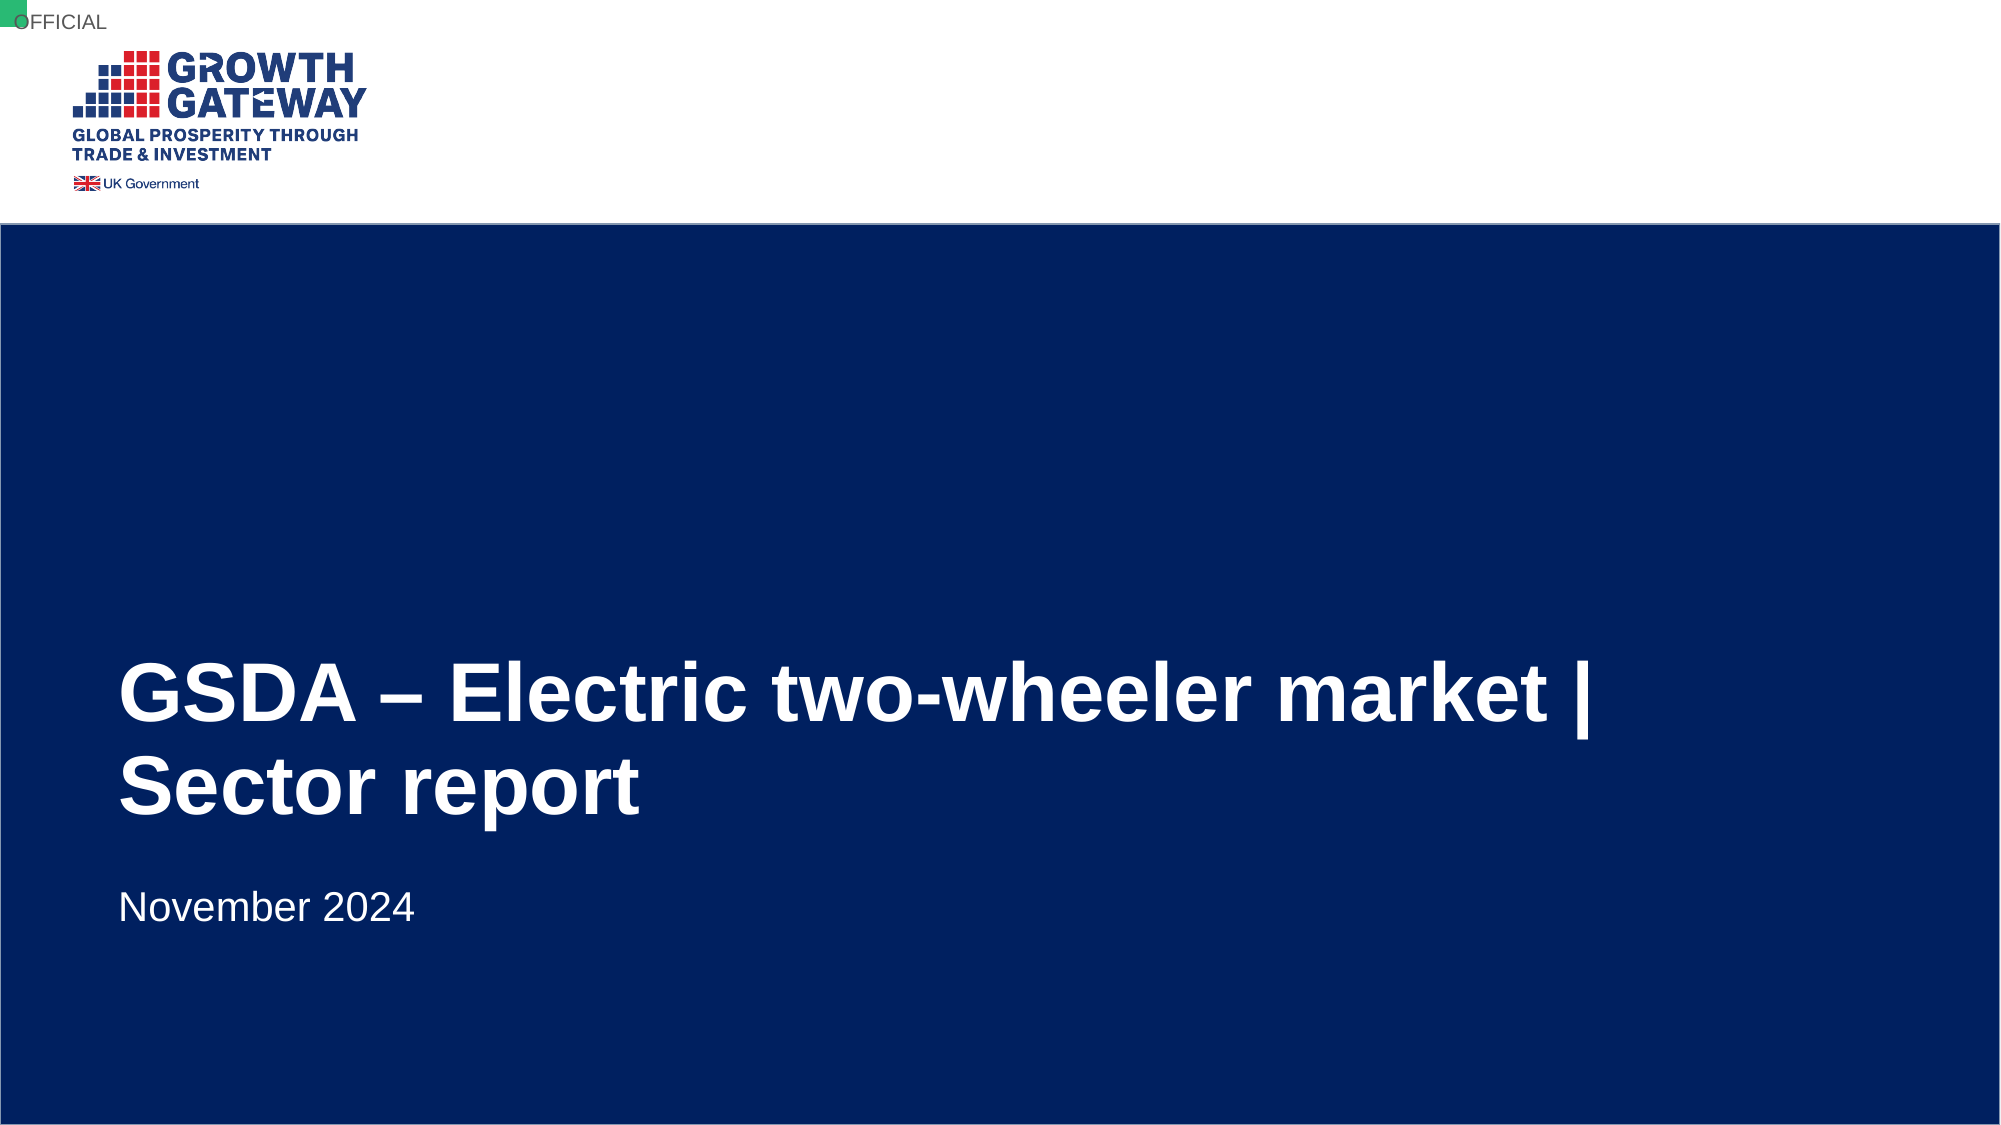

GSDA – Electric two-wheeler market |
Sector report
# November 2024